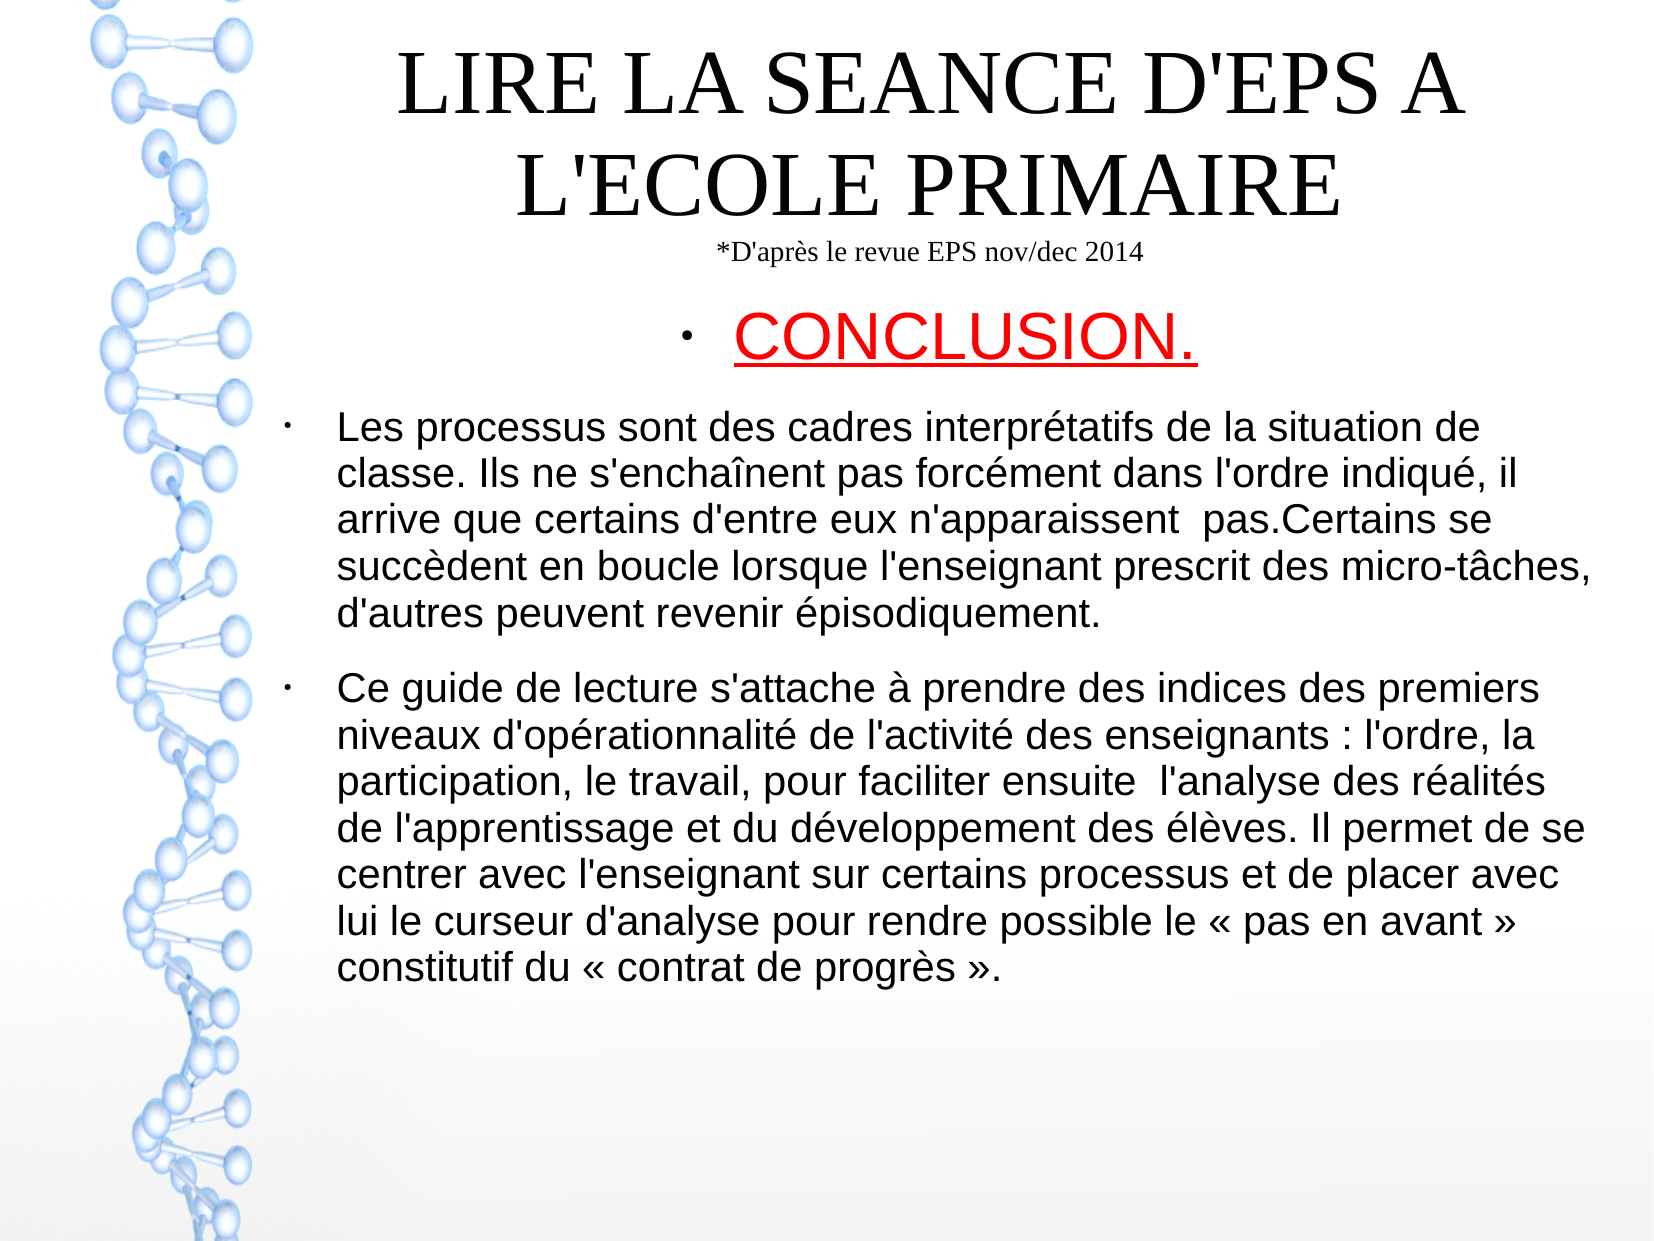

# LIRE LA SEANCE D'EPS A L'ECOLE PRIMAIRE *D'après le revue EPS nov/dec 2014
CONCLUSION.
Les processus sont des cadres interprétatifs de la situation de classe. Ils ne s'enchaînent pas forcément dans l'ordre indiqué, il arrive que certains d'entre eux n'apparaissent pas.Certains se succèdent en boucle lorsque l'enseignant prescrit des micro-tâches, d'autres peuvent revenir épisodiquement.
Ce guide de lecture s'attache à prendre des indices des premiers niveaux d'opérationnalité de l'activité des enseignants : l'ordre, la participation, le travail, pour faciliter ensuite l'analyse des réalités de l'apprentissage et du développement des élèves. Il permet de se centrer avec l'enseignant sur certains processus et de placer avec lui le curseur d'analyse pour rendre possible le « pas en avant » constitutif du « contrat de progrès ».